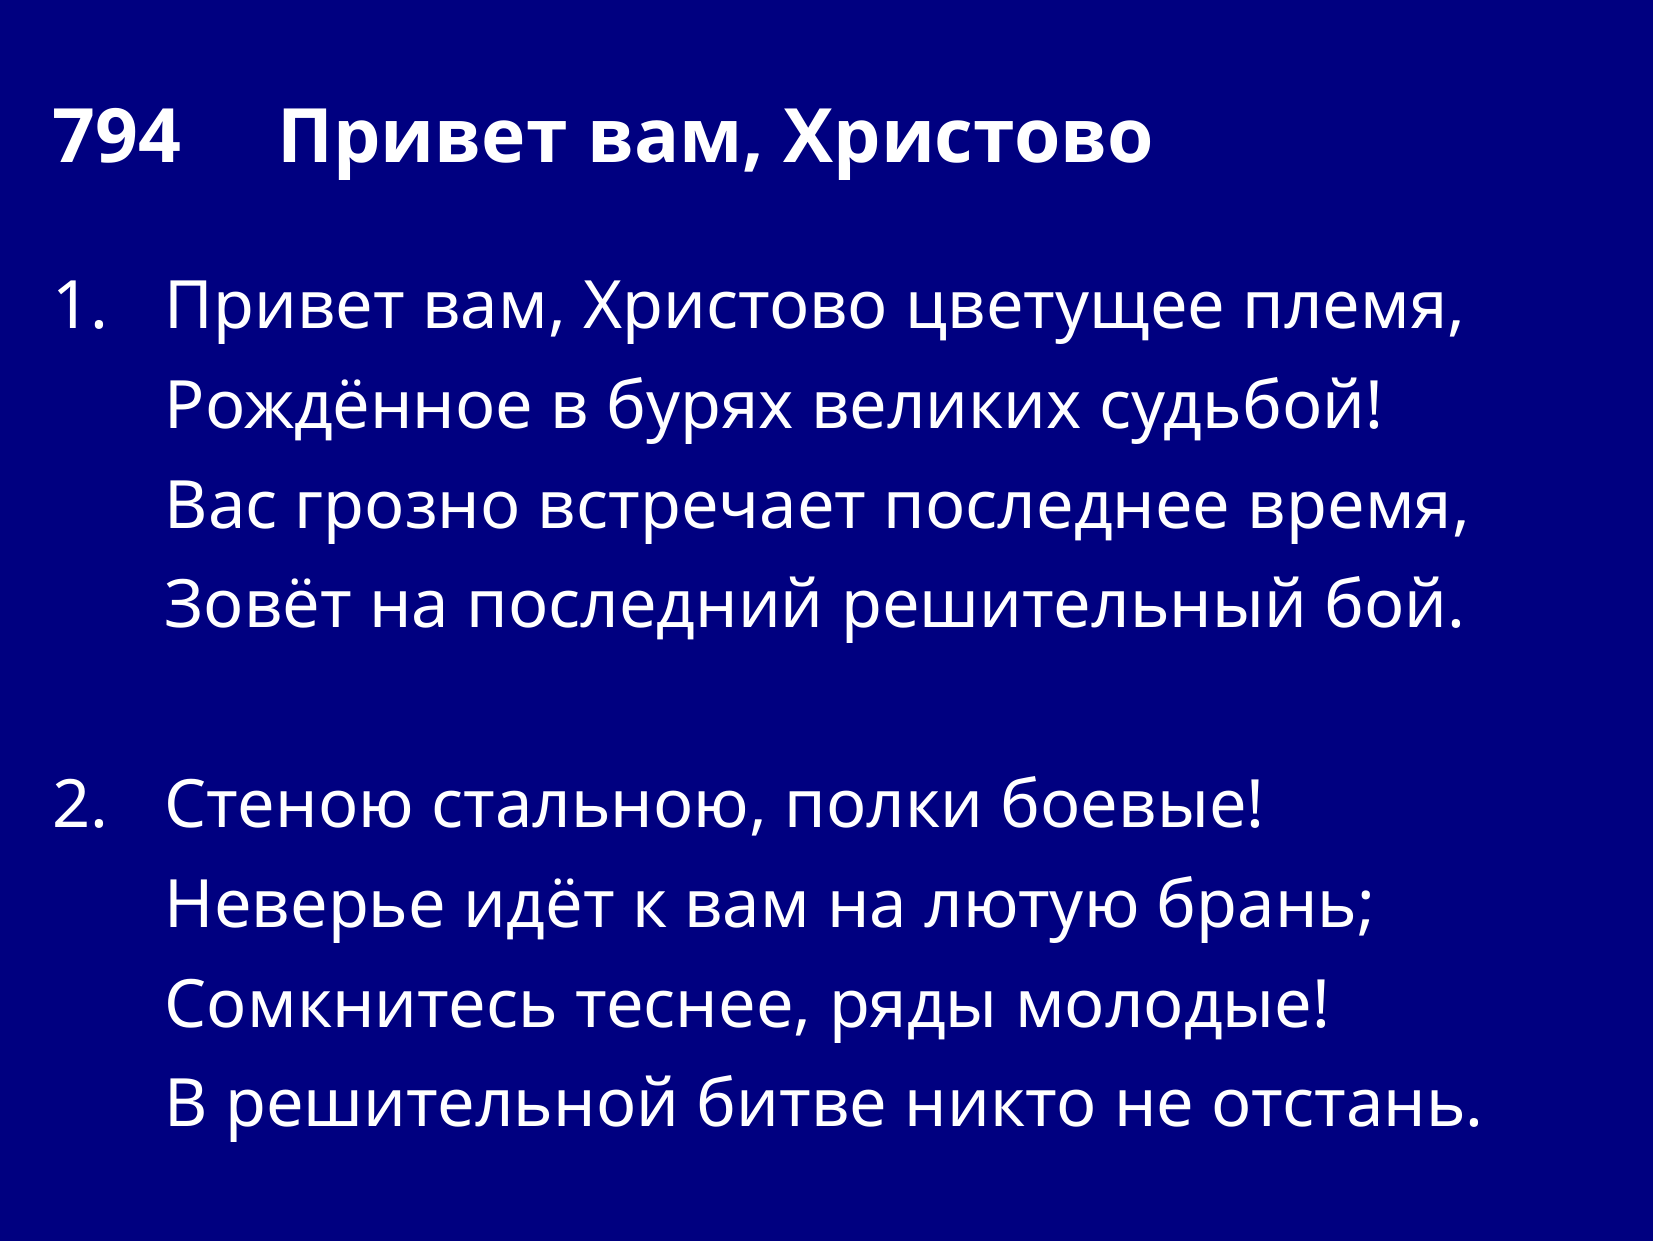

794	Привет вам, Христово
1.	Привет вам, Христово цветущее племя,
	Рождённое в бурях великих судьбой!
	Вас грозно встречает последнее время,
	Зовёт на последний решительный бой.
2.	Стеною стальною, полки боевые!
	Неверье идёт к вам на лютую брань;
	Сомкнитесь теснее, ряды молодые!
	В решительной битве никто не отстань.